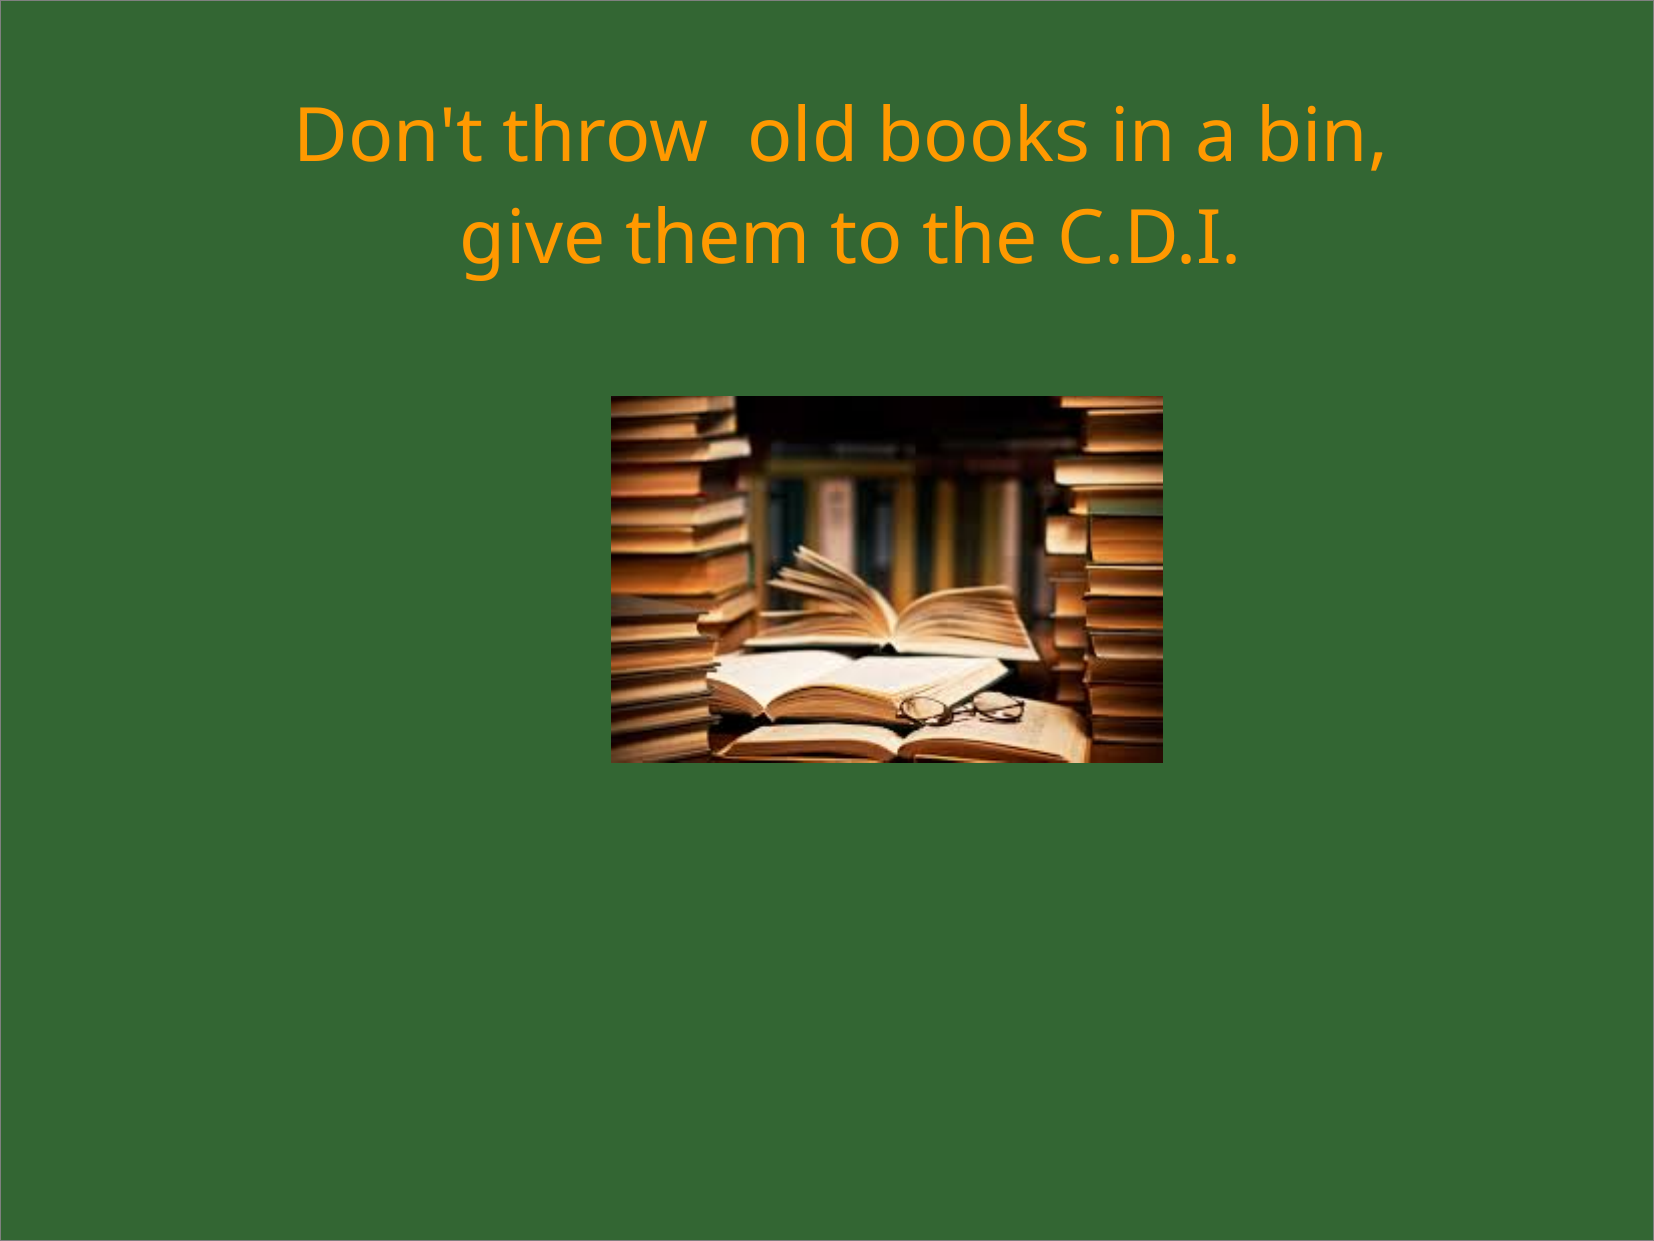

Don't throw old books in a bin,
 give them to the C.D.I.